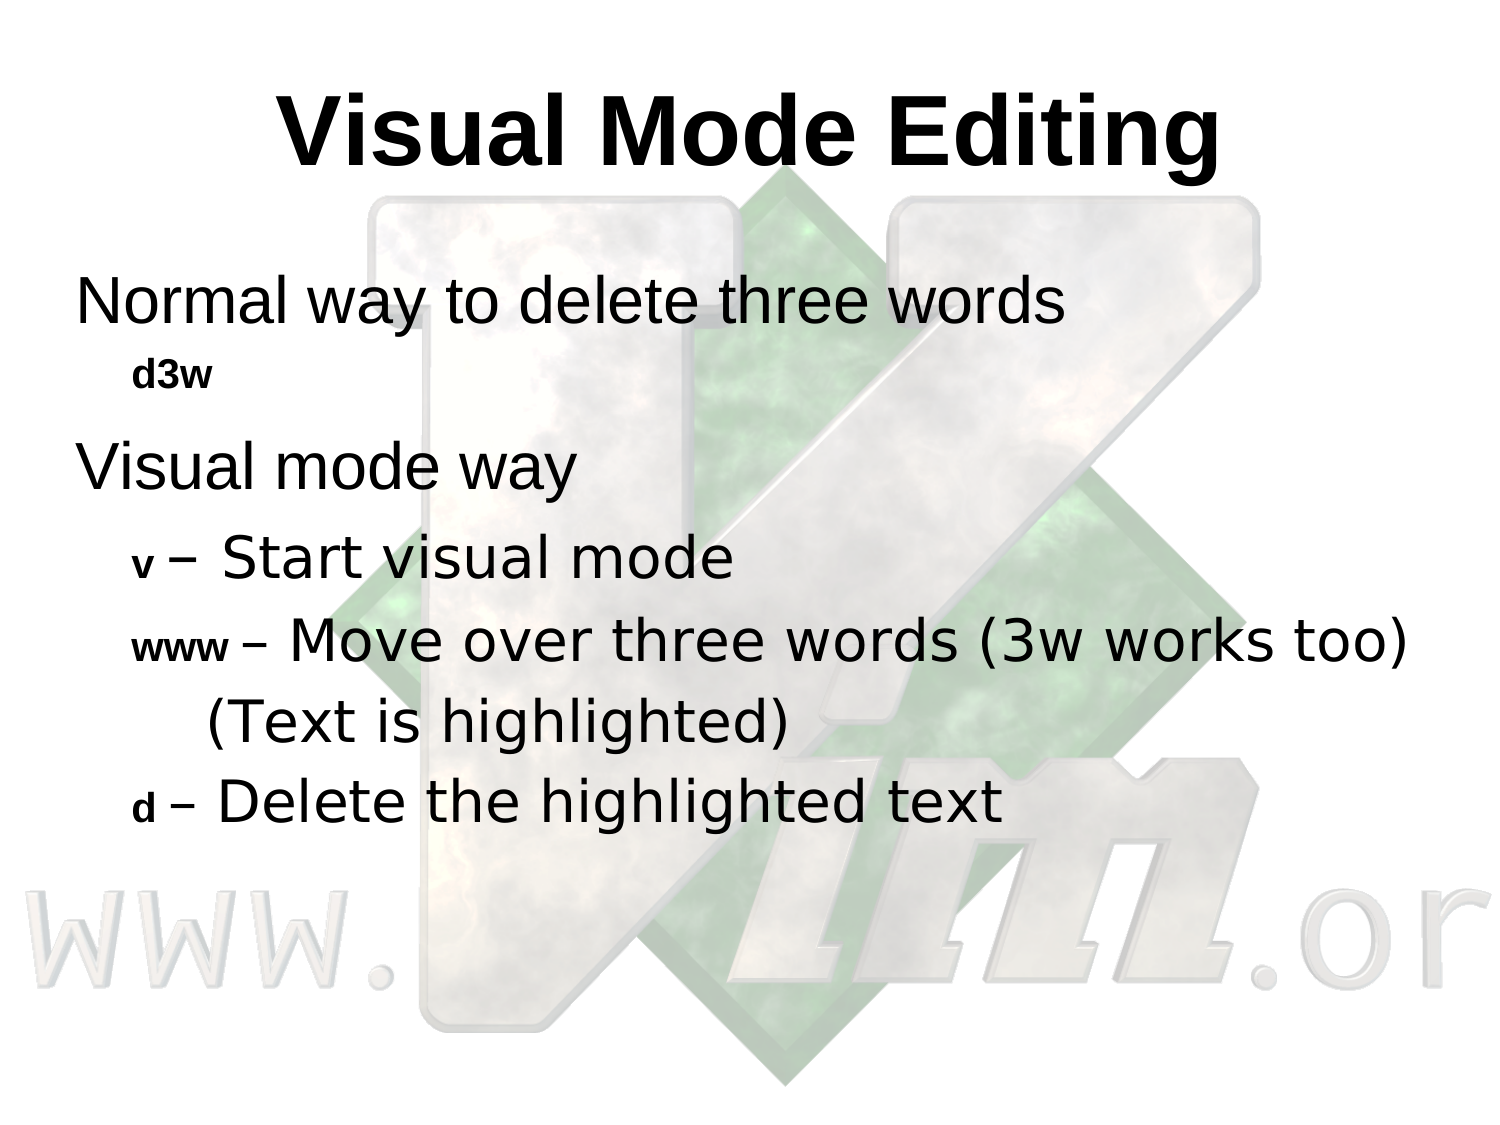

# Visual Mode Editing
Normal way to delete three words
d3w
Visual mode way
v – Start visual mode
www – Move over three words (3w works too)
 (Text is highlighted)
d – Delete the highlighted text